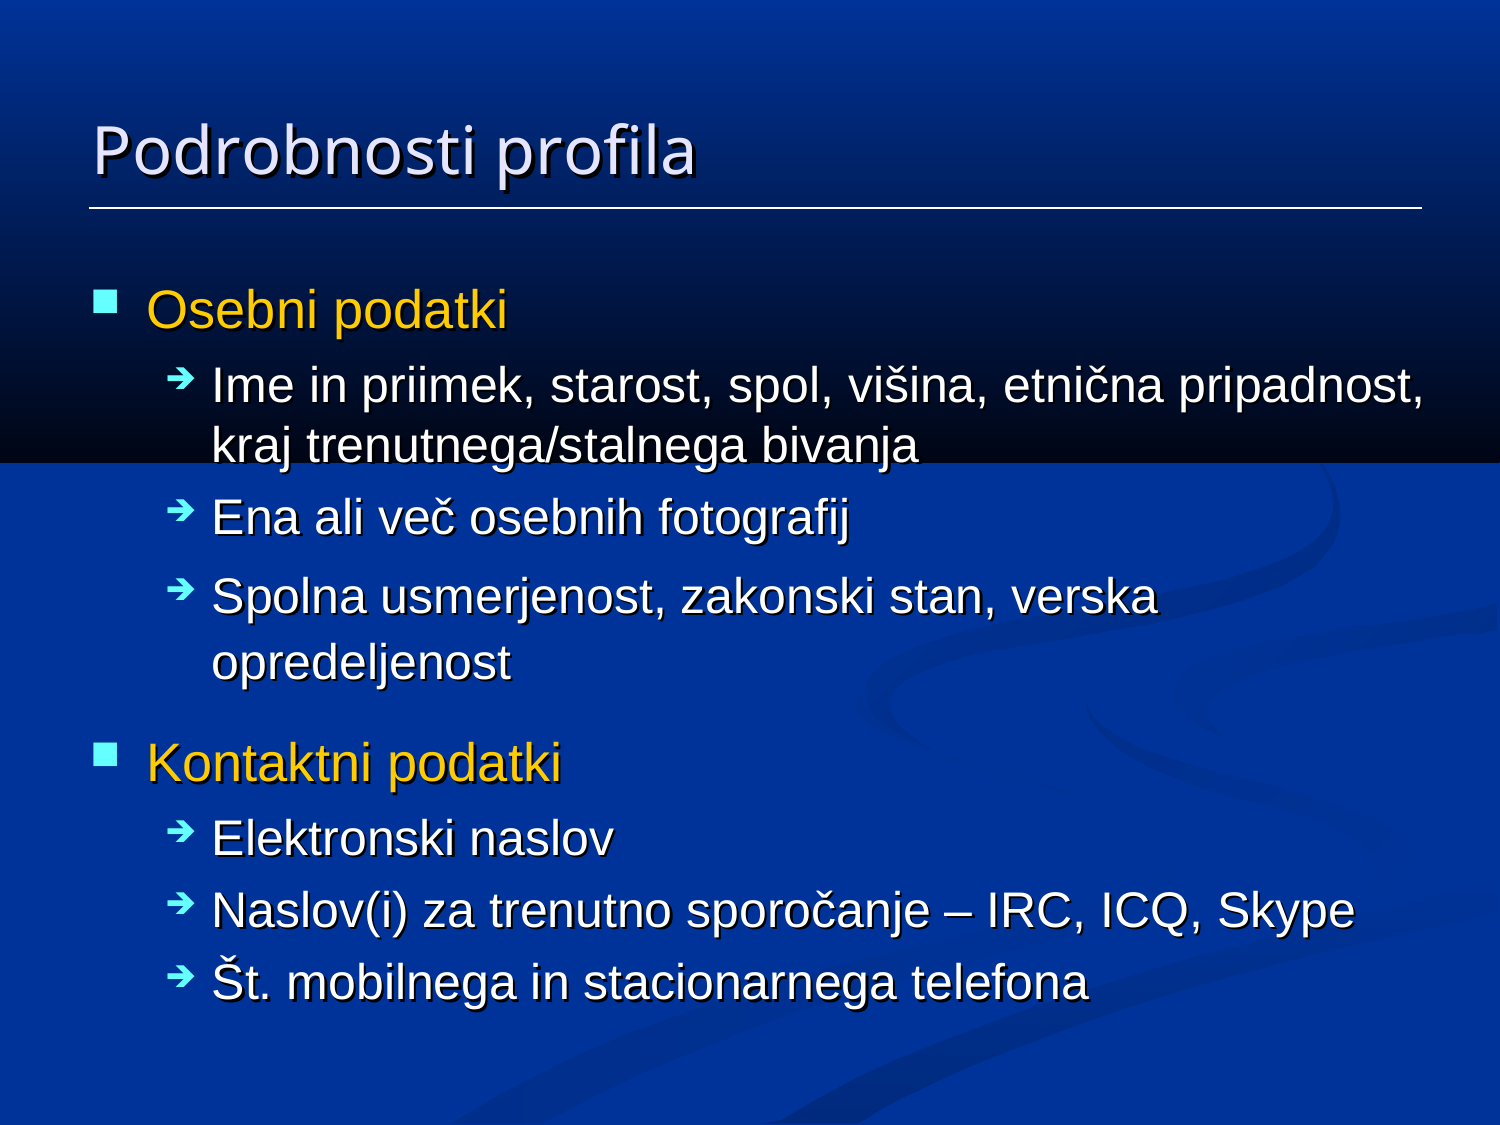

Podrobnosti profila
# Osebni podatki
Ime in priimek, starost, spol, višina, etnična pripadnost, kraj trenutnega/stalnega bivanja
Ena ali več osebnih fotografij
Spolna usmerjenost, zakonski stan, verska opredeljenost
Kontaktni podatki
Elektronski naslov
Naslov(i) za trenutno sporočanje – IRC, ICQ, Skype
Št. mobilnega in stacionarnega telefona